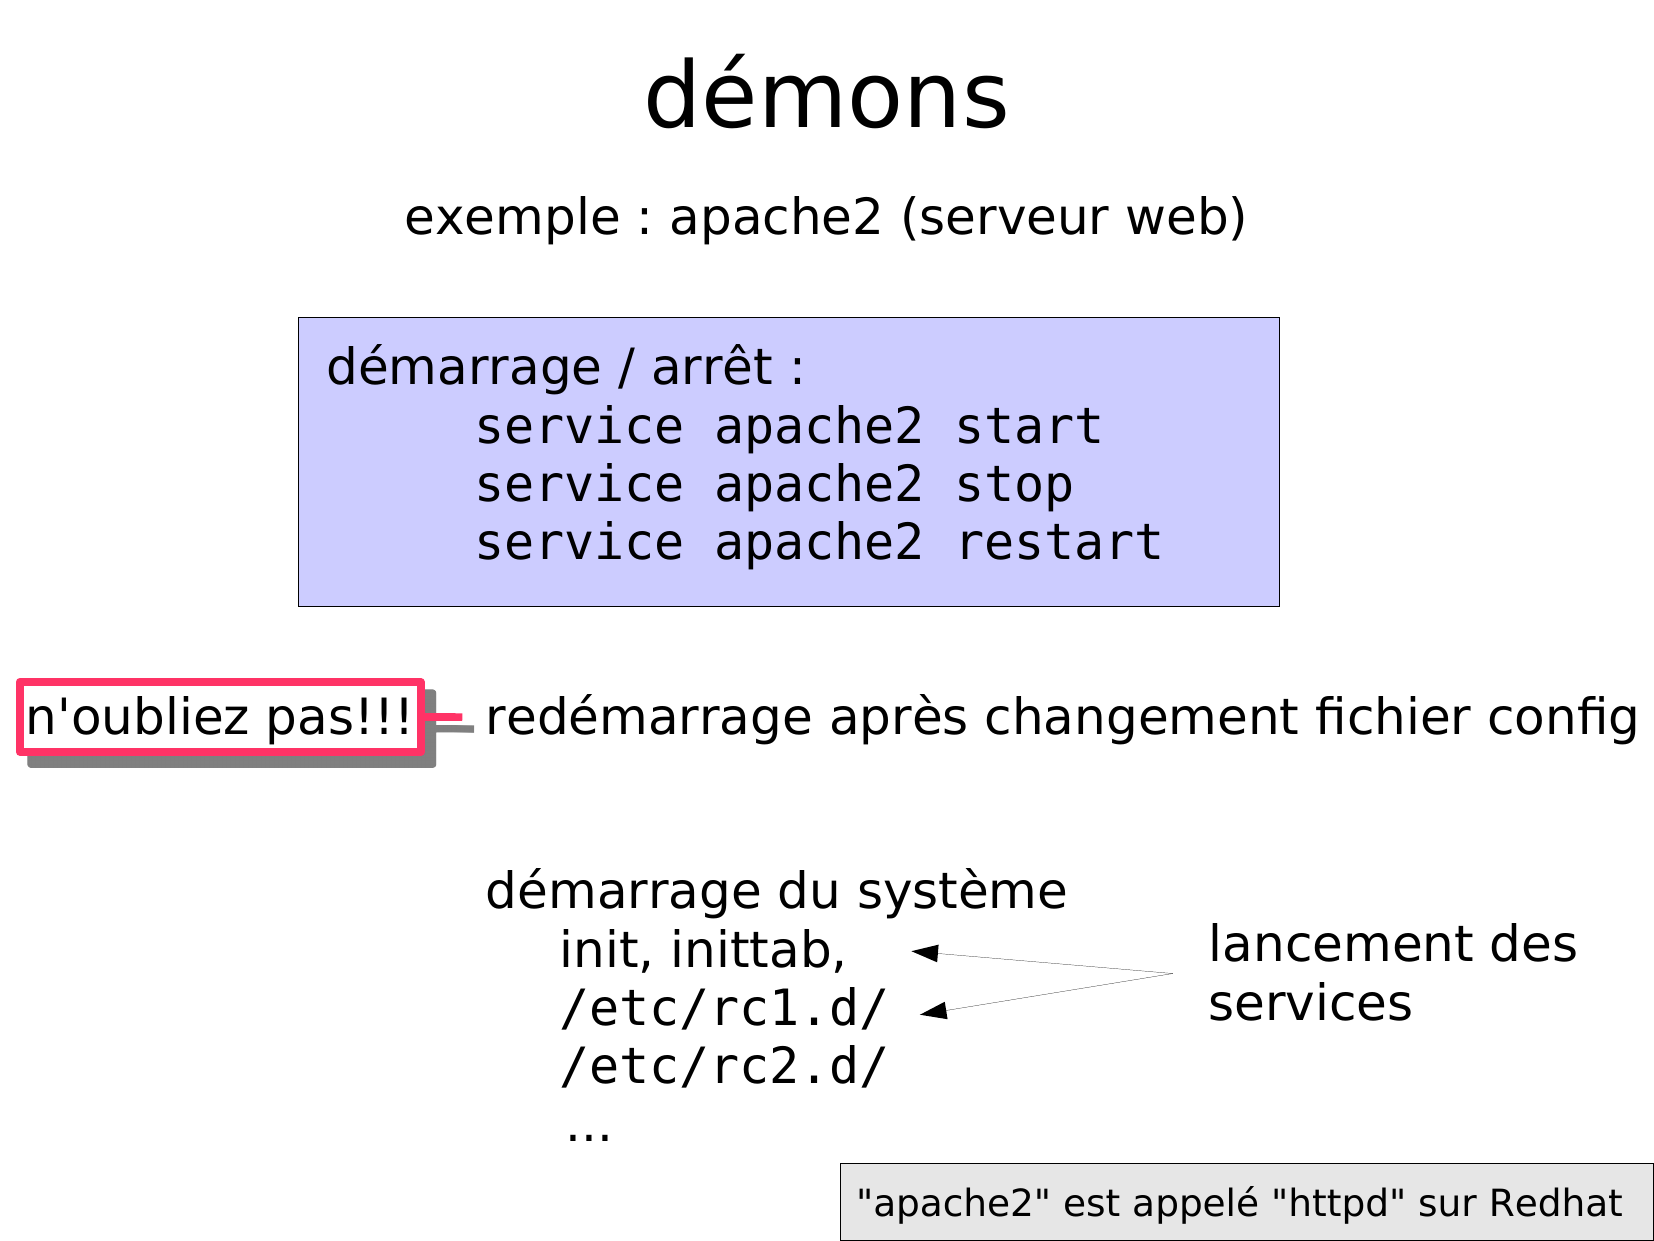

# démons
exemple : apache2 (serveur web)
démarrage / arrêt :
		service apache2 start
		service apache2 stop
		service apache2 restart
redémarrage après changement fichier config
démarrage du système
	init, inittab,
	/etc/rc1.d/
	/etc/rc2.d/
 ...
lancement des services
"apache2" est appelé "httpd" sur Redhat